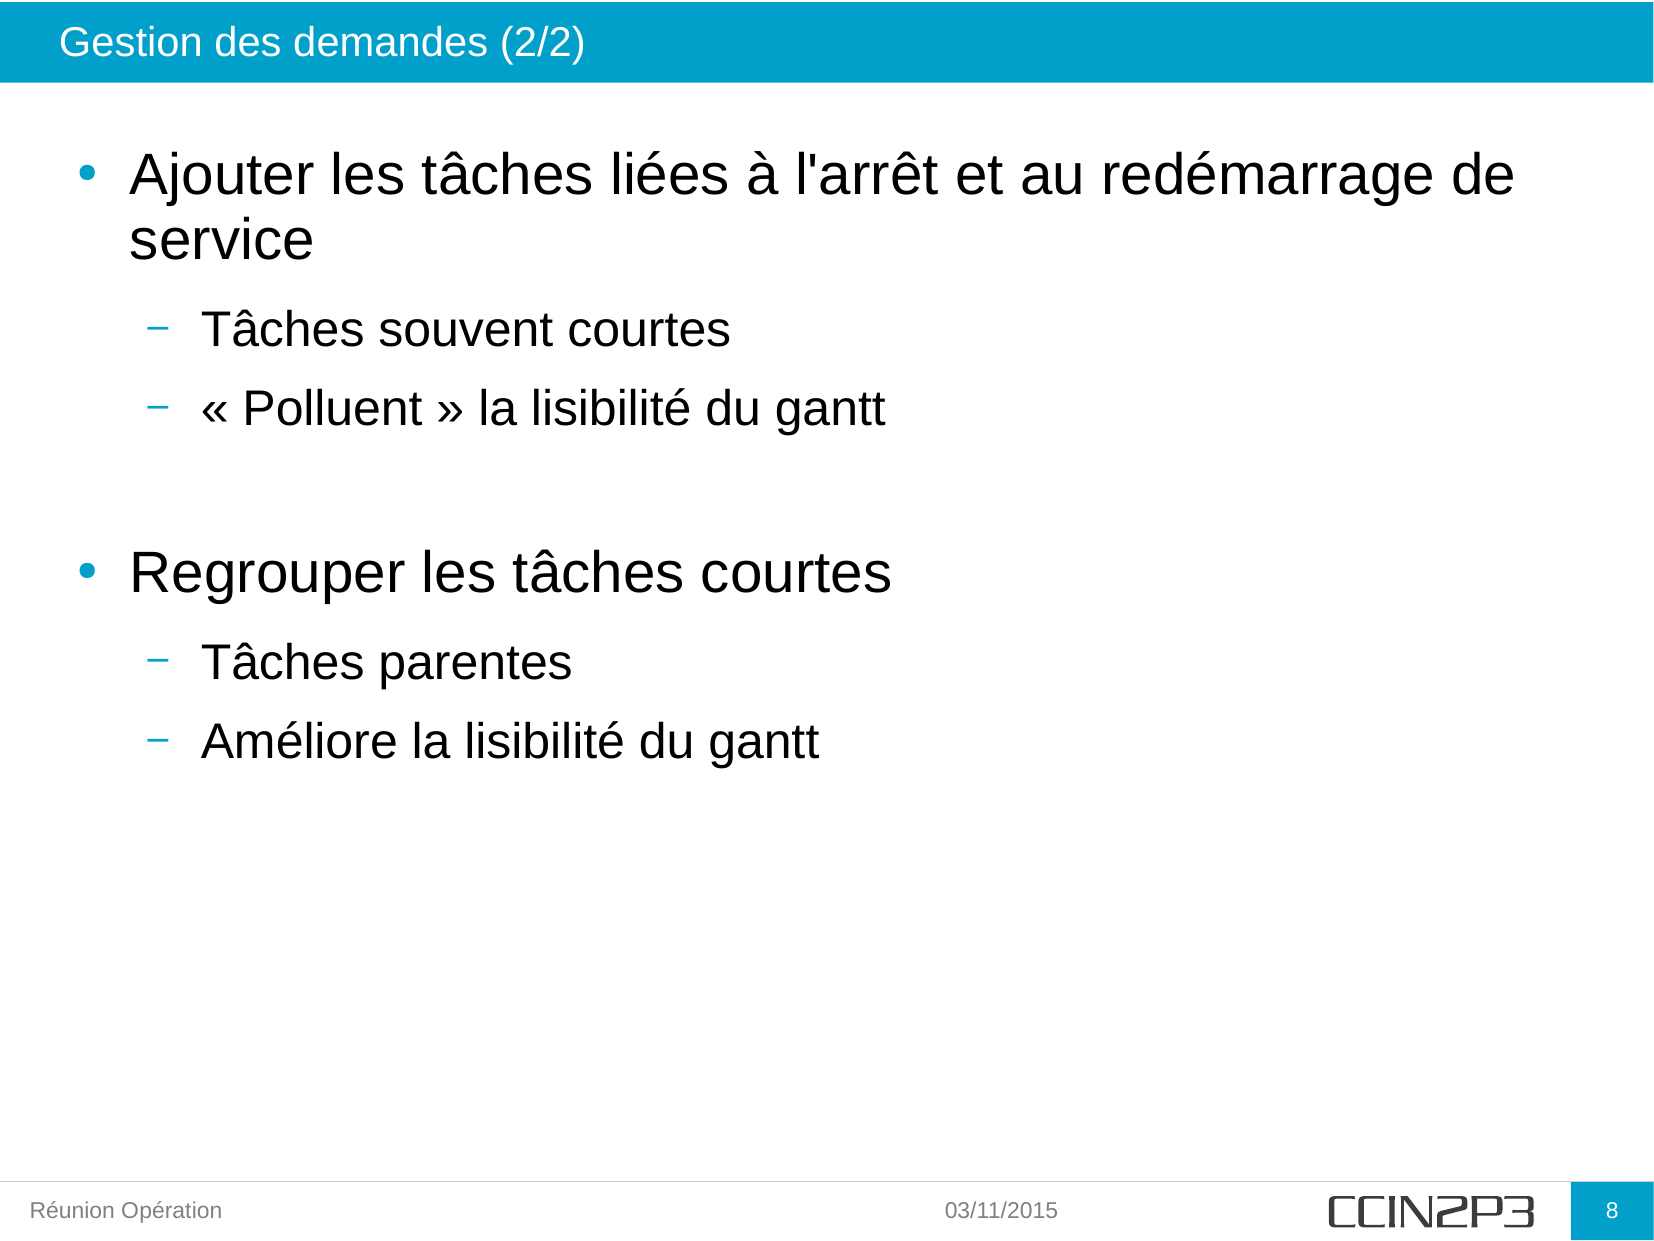

# Gestion des demandes (2/2)
Ajouter les tâches liées à l'arrêt et au redémarrage de service
Tâches souvent courtes
« Polluent » la lisibilité du gantt
Regrouper les tâches courtes
Tâches parentes
Améliore la lisibilité du gantt
Réunion Opération
03/11/2015
8